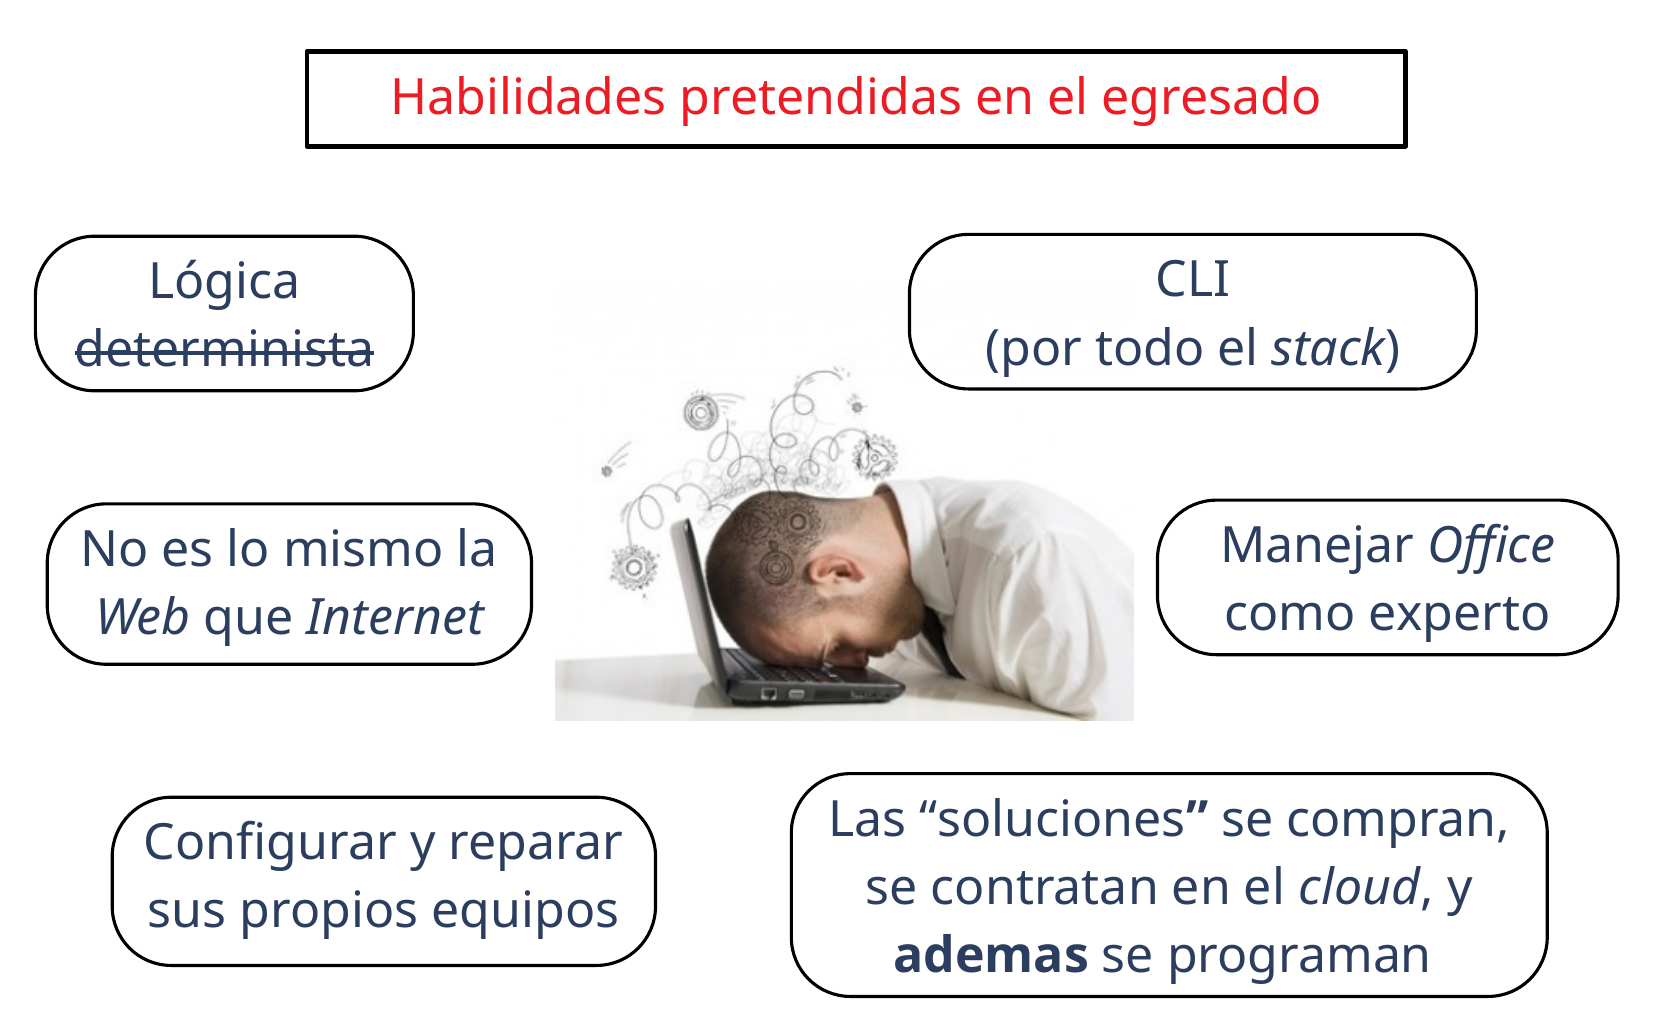

Habilidades pretendidas en el egresado
CLI
(por todo el stack)
Lógica determinista
Manejar Office como experto
No es lo mismo la Web que Internet
Las “soluciones” se compran, se contratan en el cloud, y ademas se programan
Configurar y reparar sus propios equipos